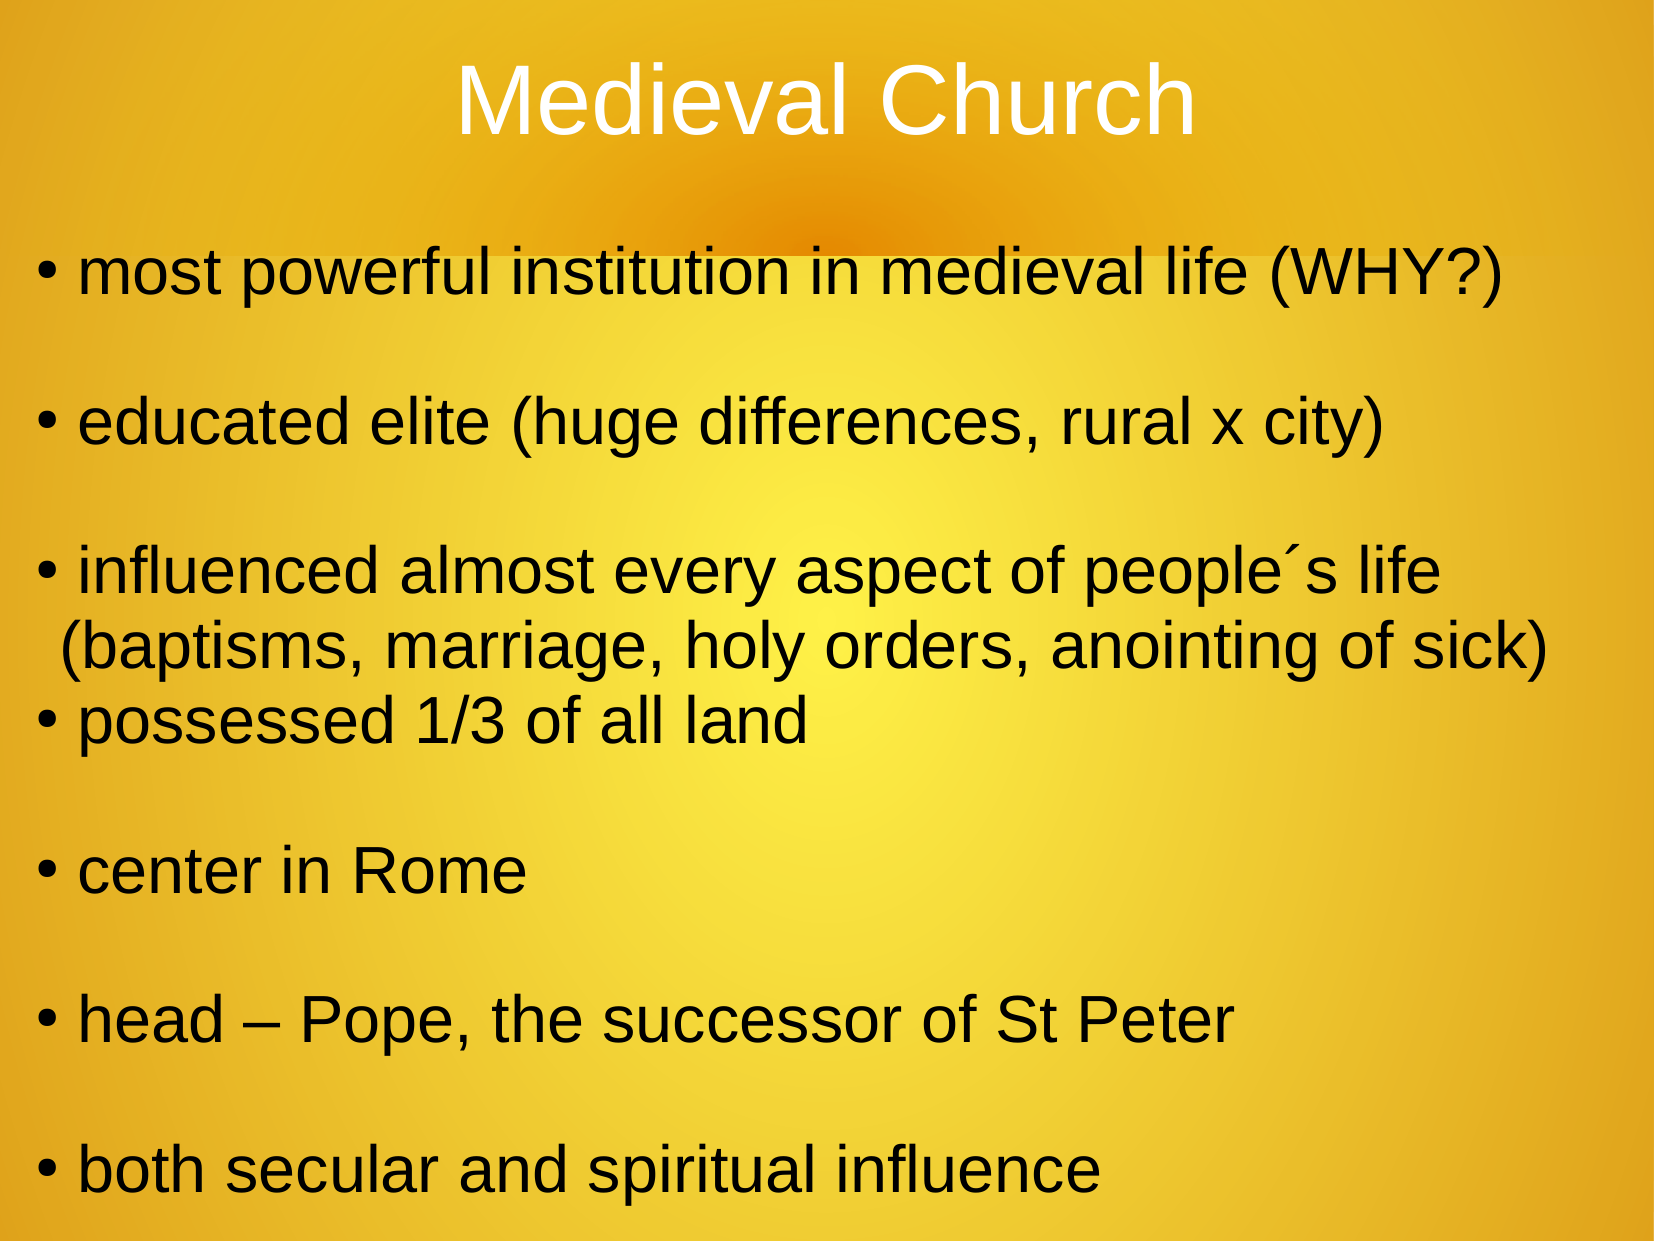

# Medieval Church
 most powerful institution in medieval life (WHY?)
 educated elite (huge differences, rural x city)
 influenced almost every aspect of people´s life
(baptisms, marriage, holy orders, anointing of sick)
 possessed 1/3 of all land
 center in Rome
 head – Pope, the successor of St Peter
 both secular and spiritual influence